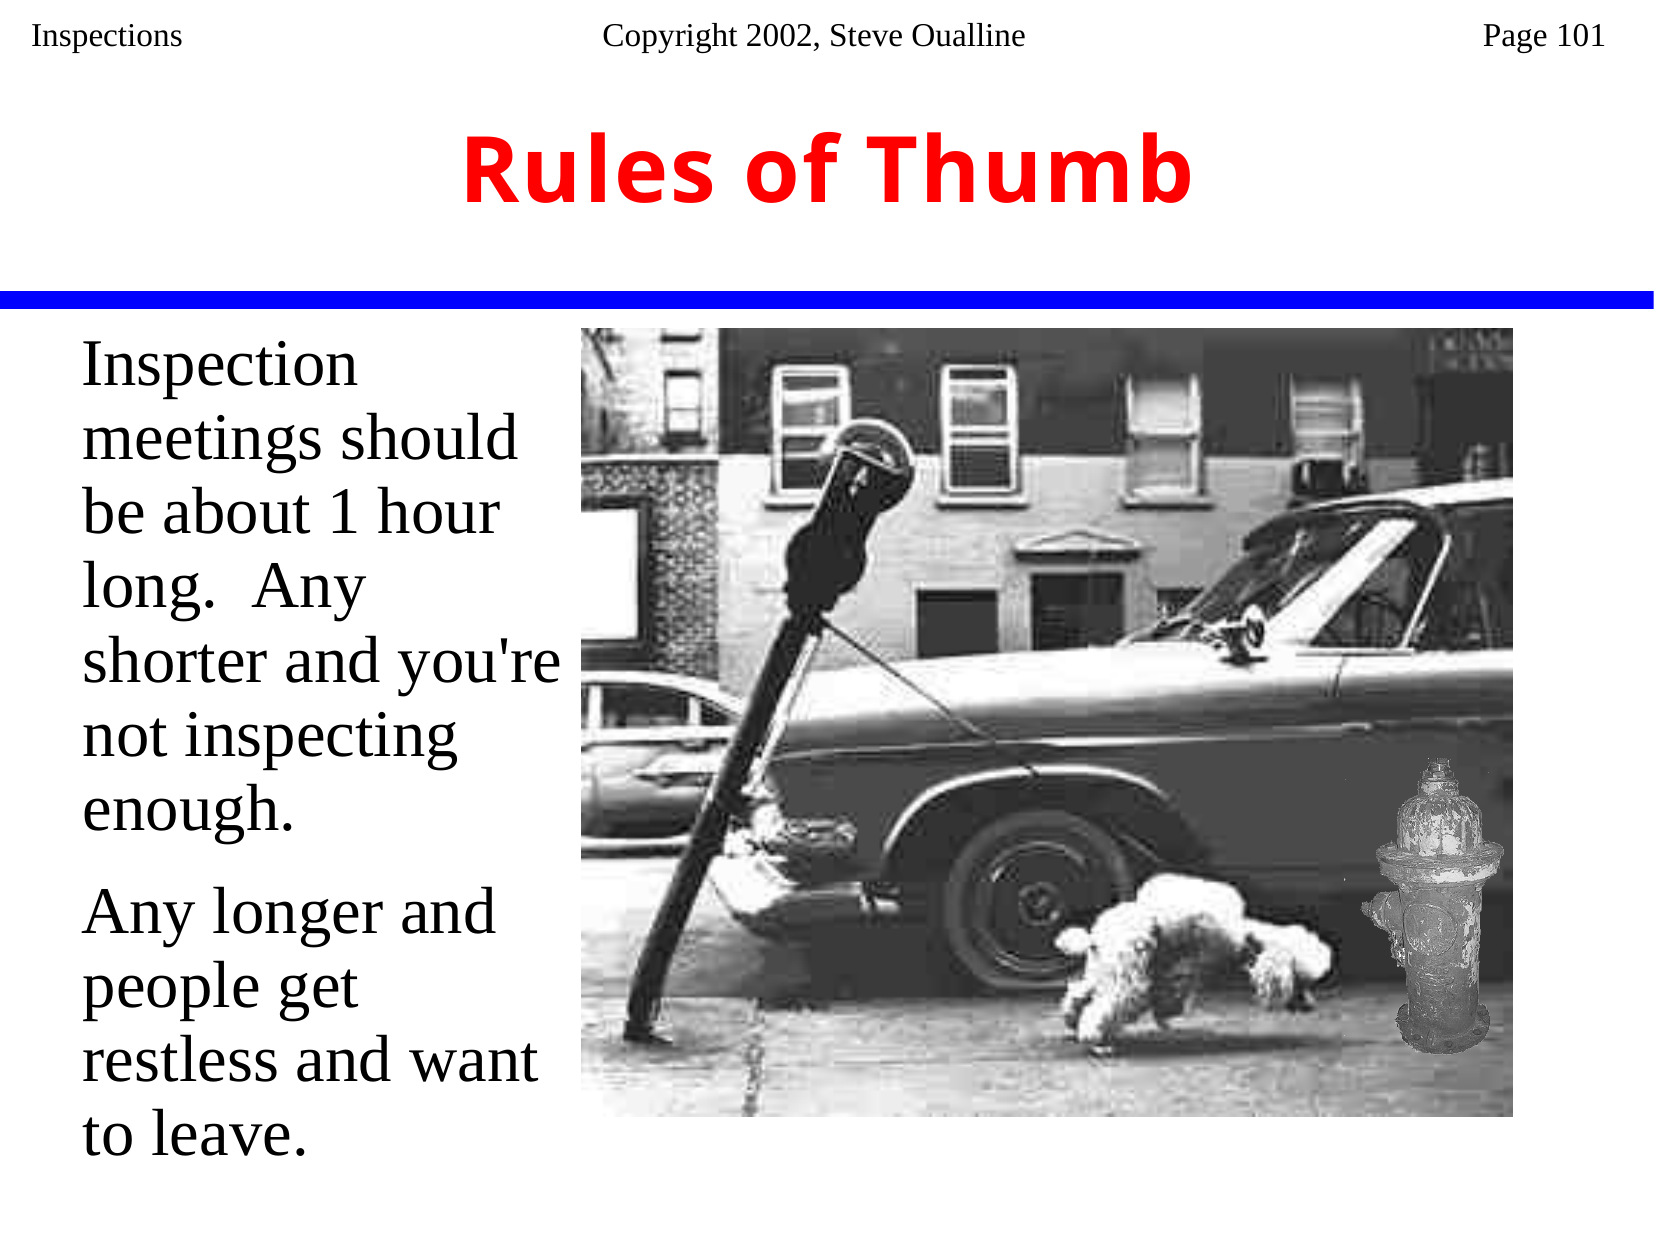

# Rules of Thumb
Inspection meetings should be about 1 hour long. Any shorter and you're not inspecting enough.
Any longer and people get restless and want to leave.